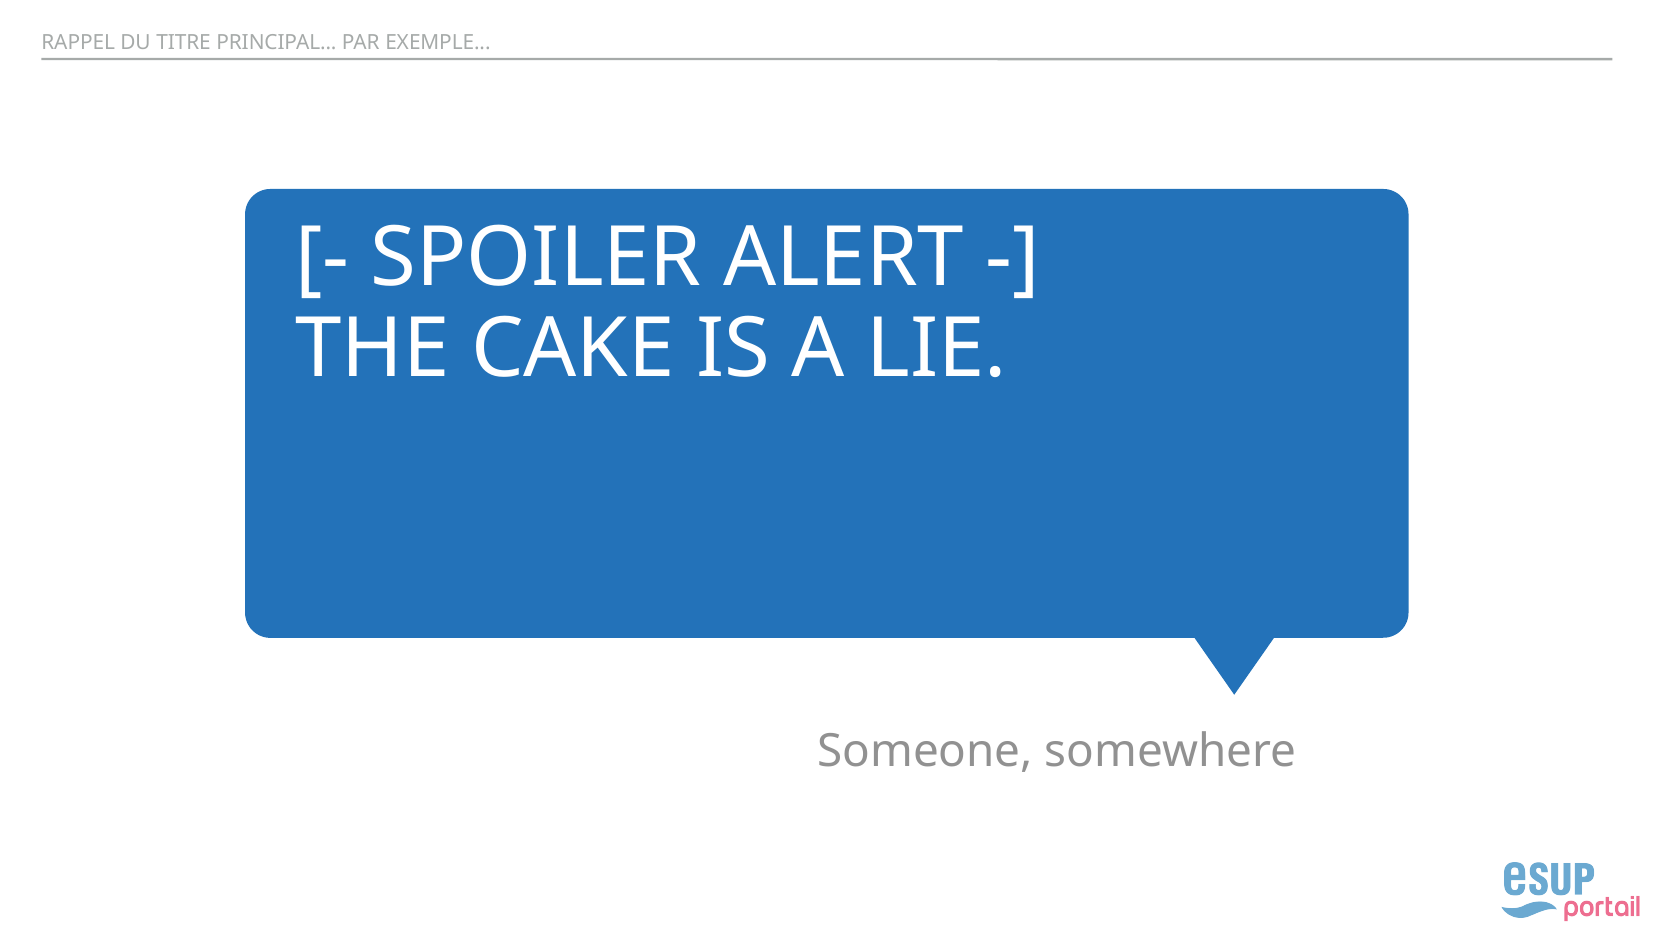

RAPPEL DU TITRE PRINCIPAL... PAR EXEMPLE...
[- SPOILER ALERT -]
THE CAKE IS A LIE.
Someone, somewhere